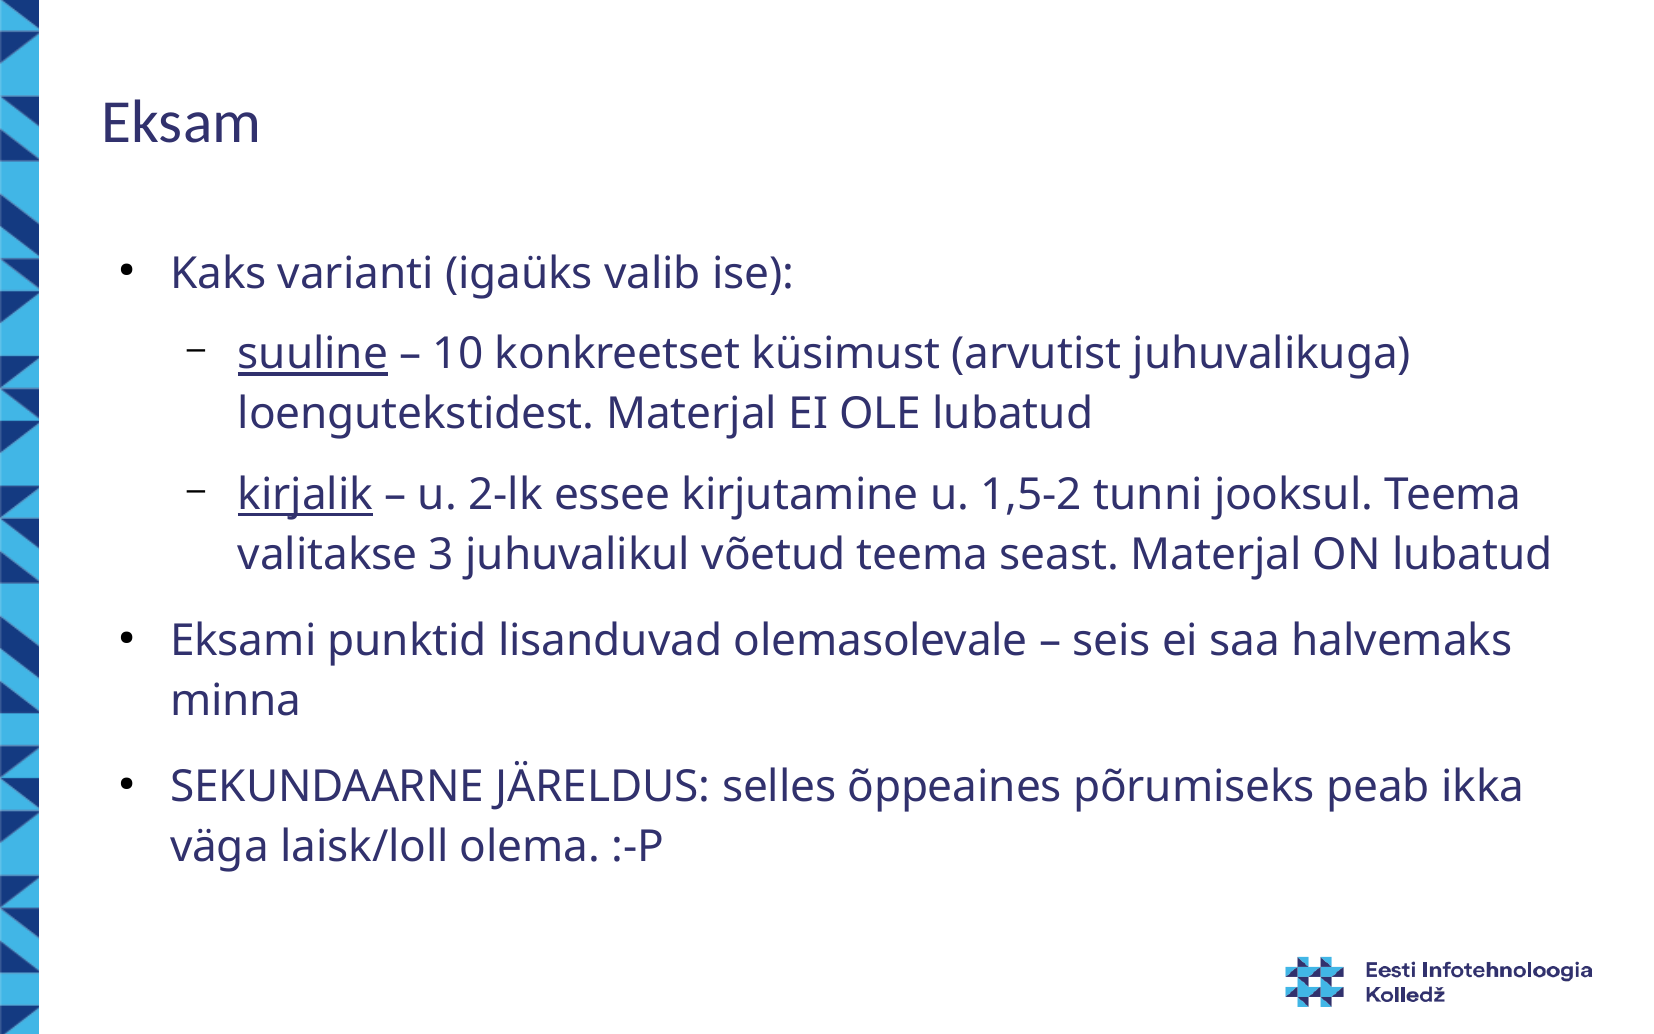

# Eksam
Kaks varianti (igaüks valib ise):
suuline – 10 konkreetset küsimust (arvutist juhuvalikuga) loengutekstidest. Materjal EI OLE lubatud
kirjalik – u. 2-lk essee kirjutamine u. 1,5-2 tunni jooksul. Teema valitakse 3 juhuvalikul võetud teema seast. Materjal ON lubatud
Eksami punktid lisanduvad olemasolevale – seis ei saa halvemaks minna
SEKUNDAARNE JÄRELDUS: selles õppeaines põrumiseks peab ikka väga laisk/loll olema. :-P